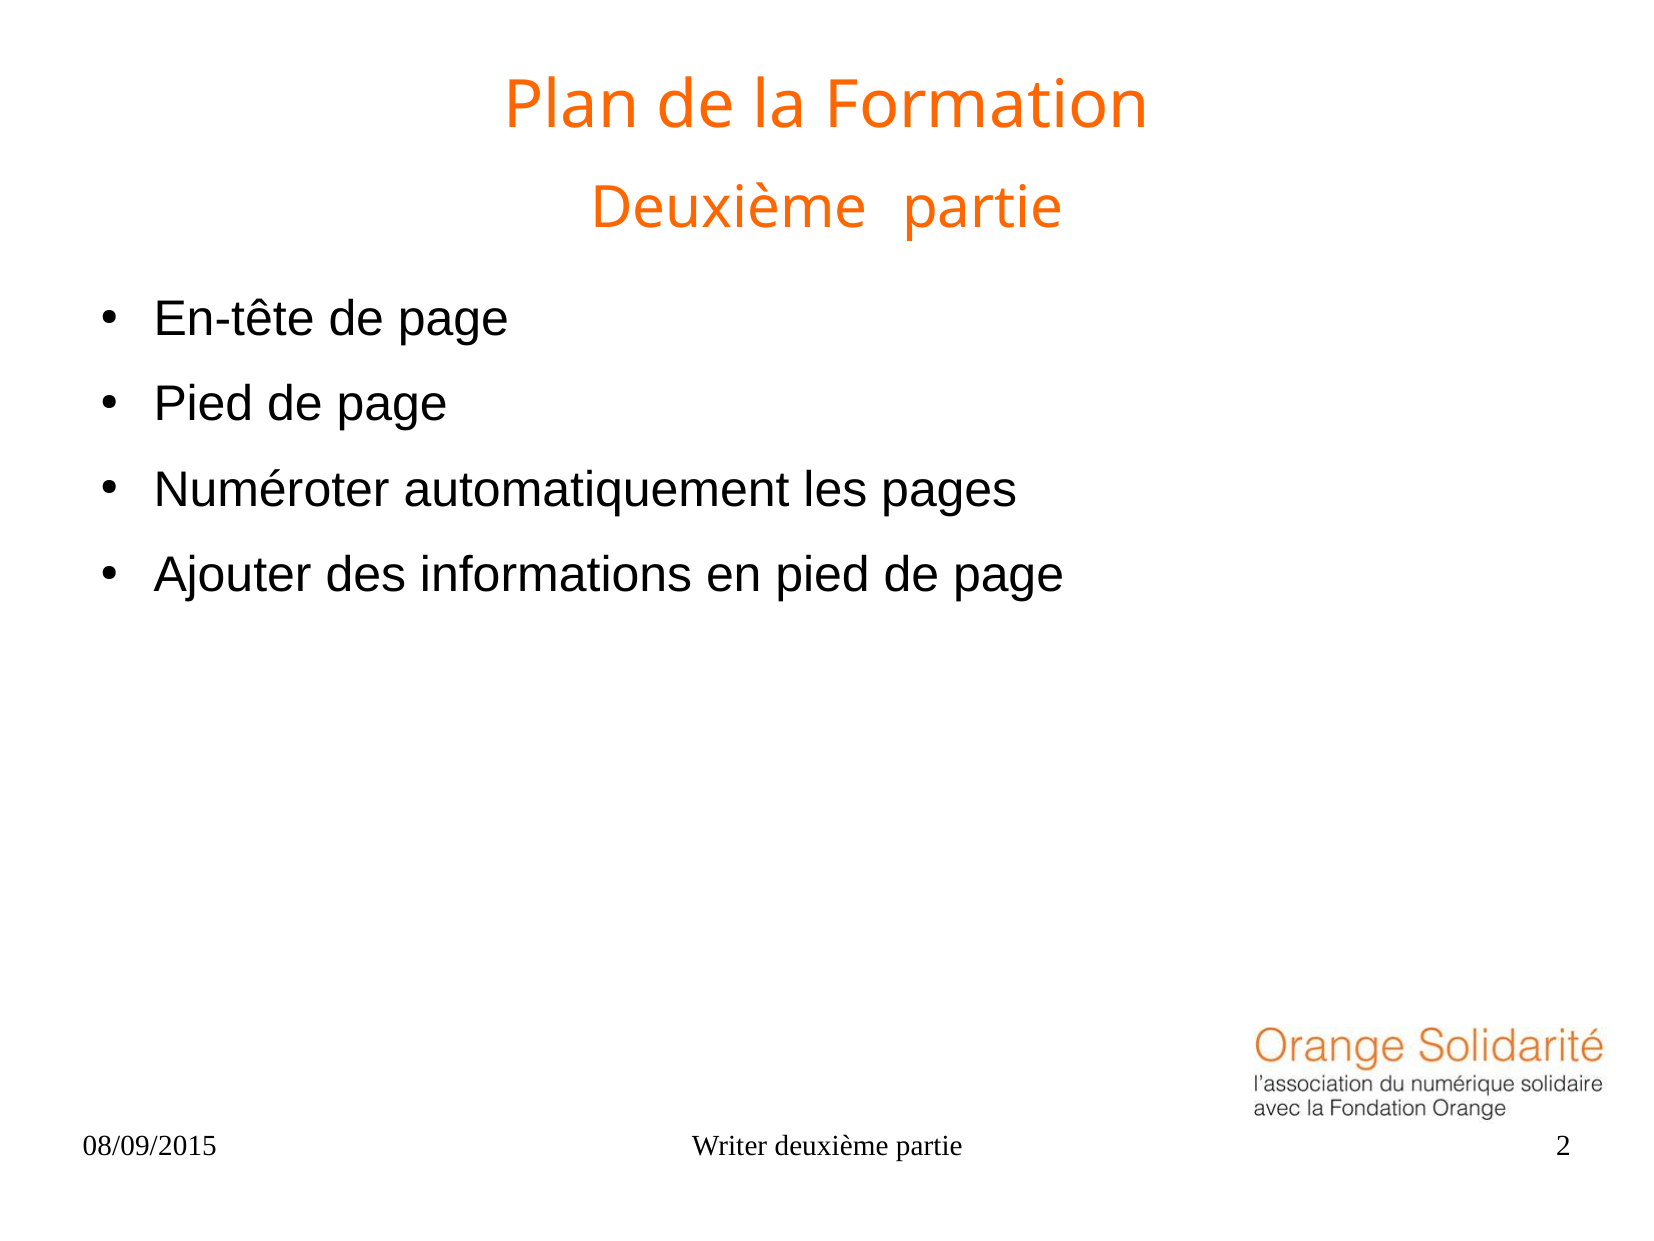

# Plan de la Formation Deuxième partie
En-tête de page
Pied de page
Numéroter automatiquement les pages
Ajouter des informations en pied de page
08/09/2015
Writer deuxième partie
2